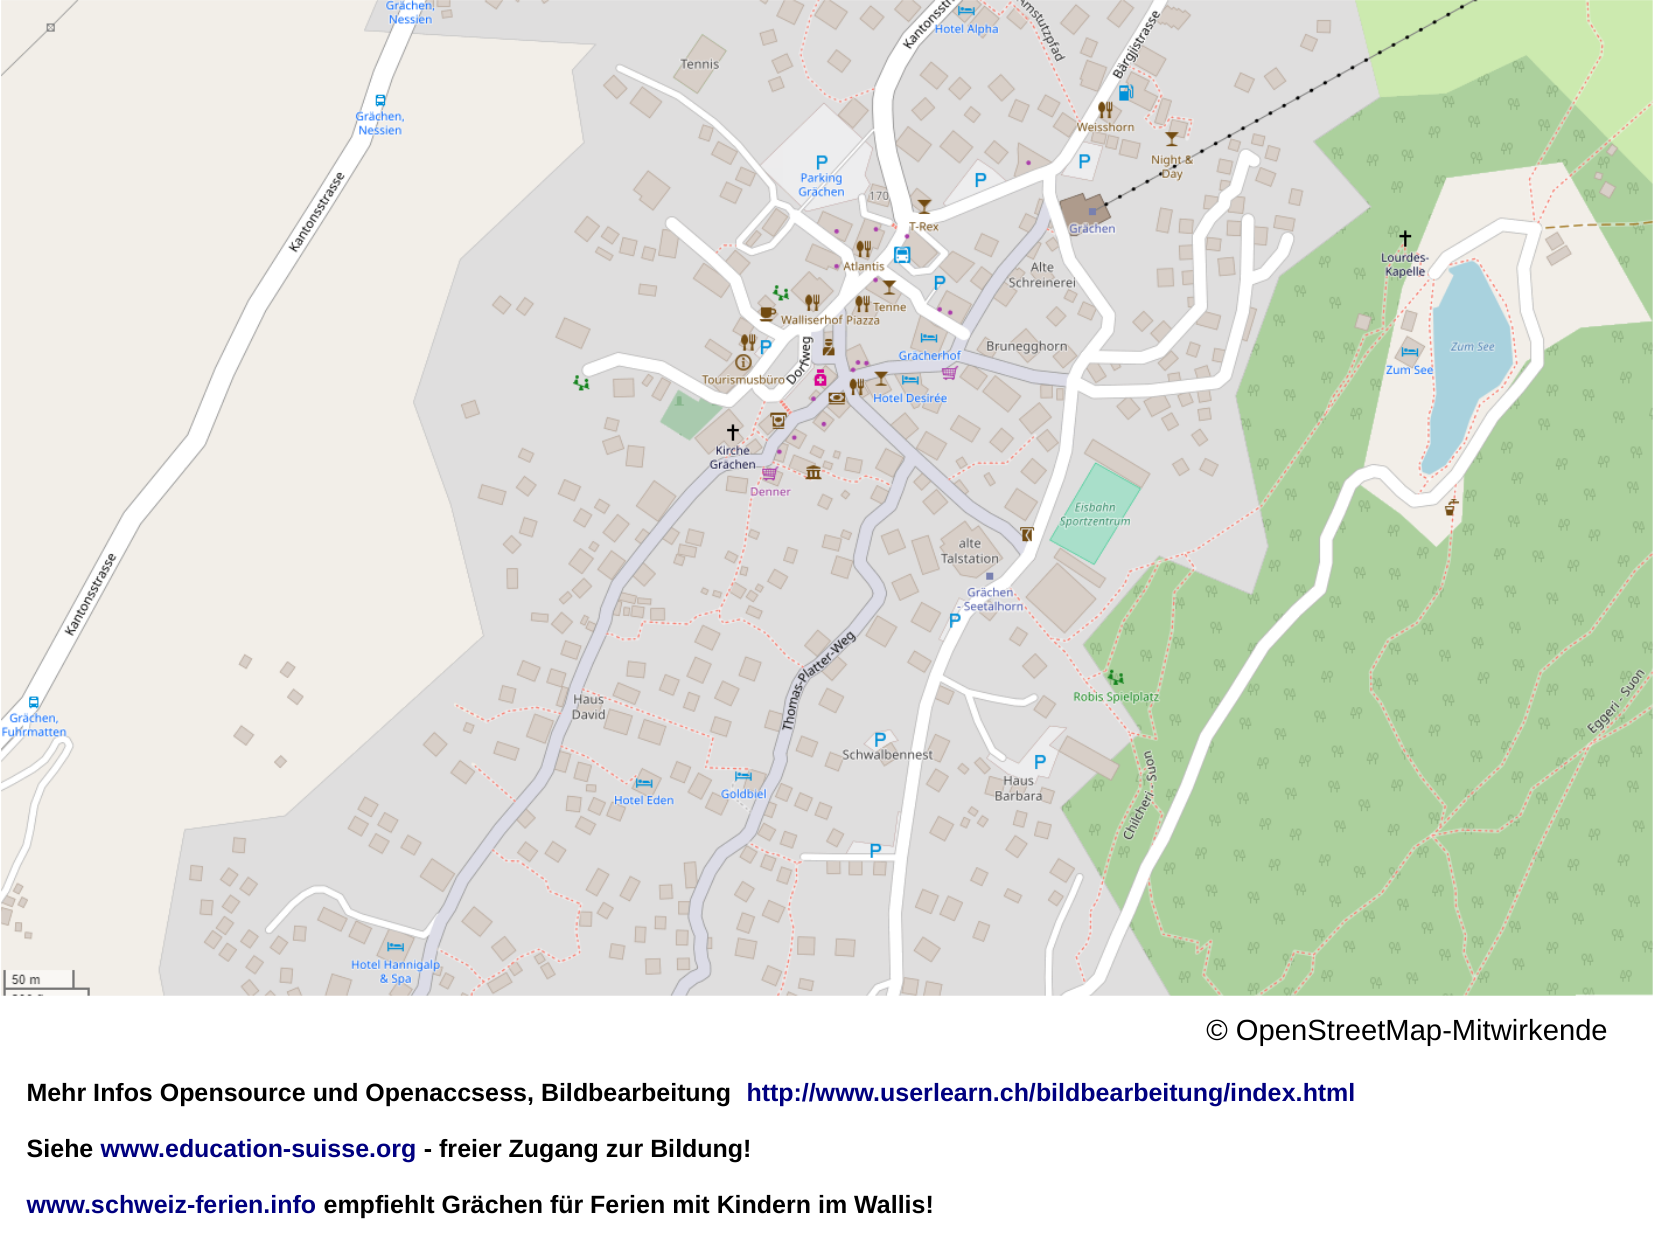

© OpenStreetMap-Mitwirkende
Mehr Infos Opensource und Openaccsess, Bildbearbeitung http://www.userlearn.ch/bildbearbeitung/index.html
Siehe www.education-suisse.org - freier Zugang zur Bildung!
www.schweiz-ferien.info empfiehlt Grächen für Ferien mit Kindern im Wallis!